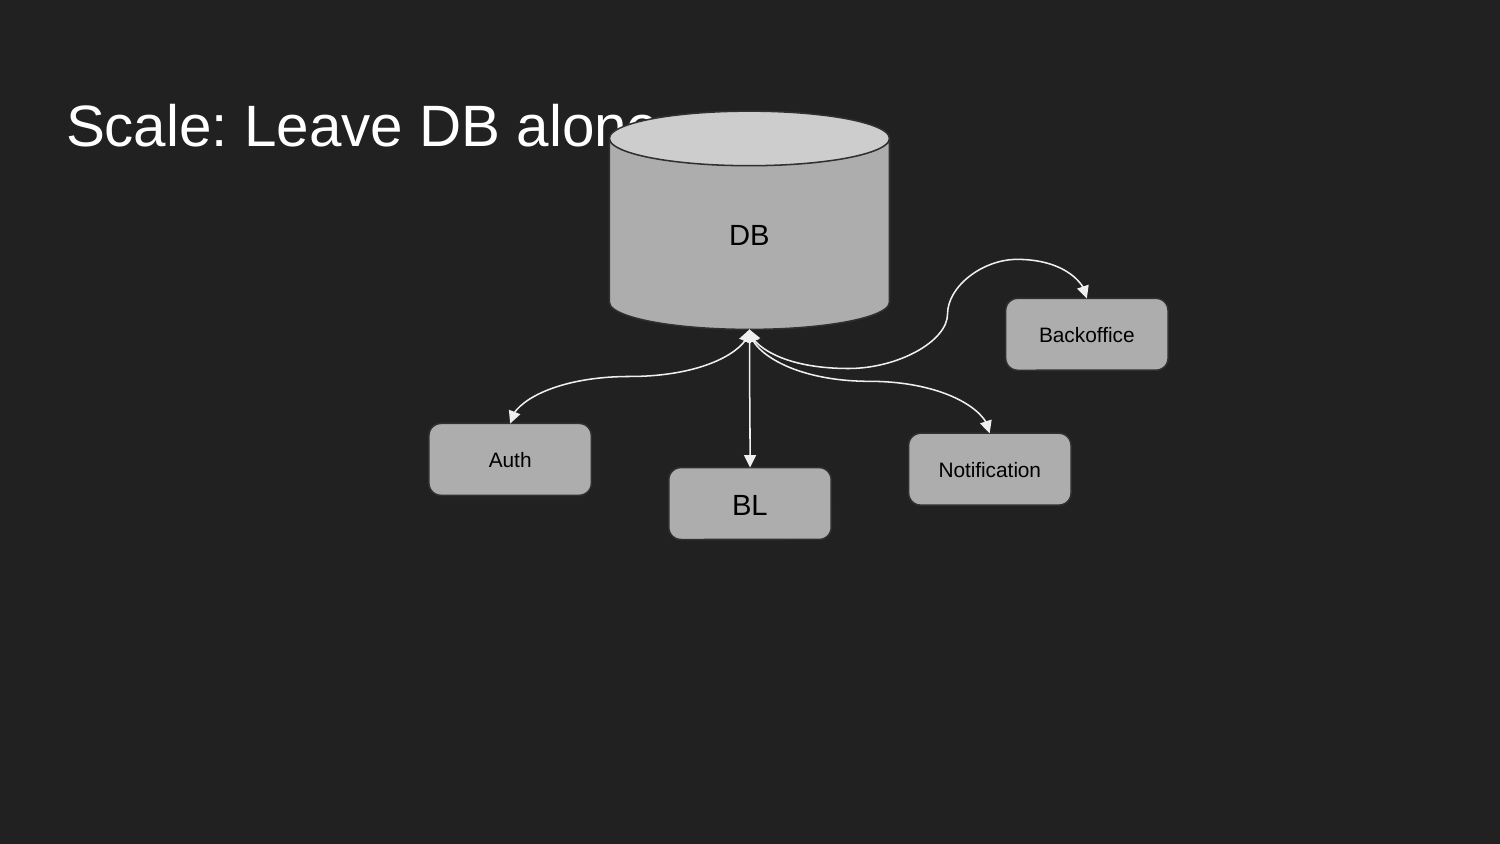

# Scale: Leave DB alone
DB
Backoffice
Auth
Notification
BL